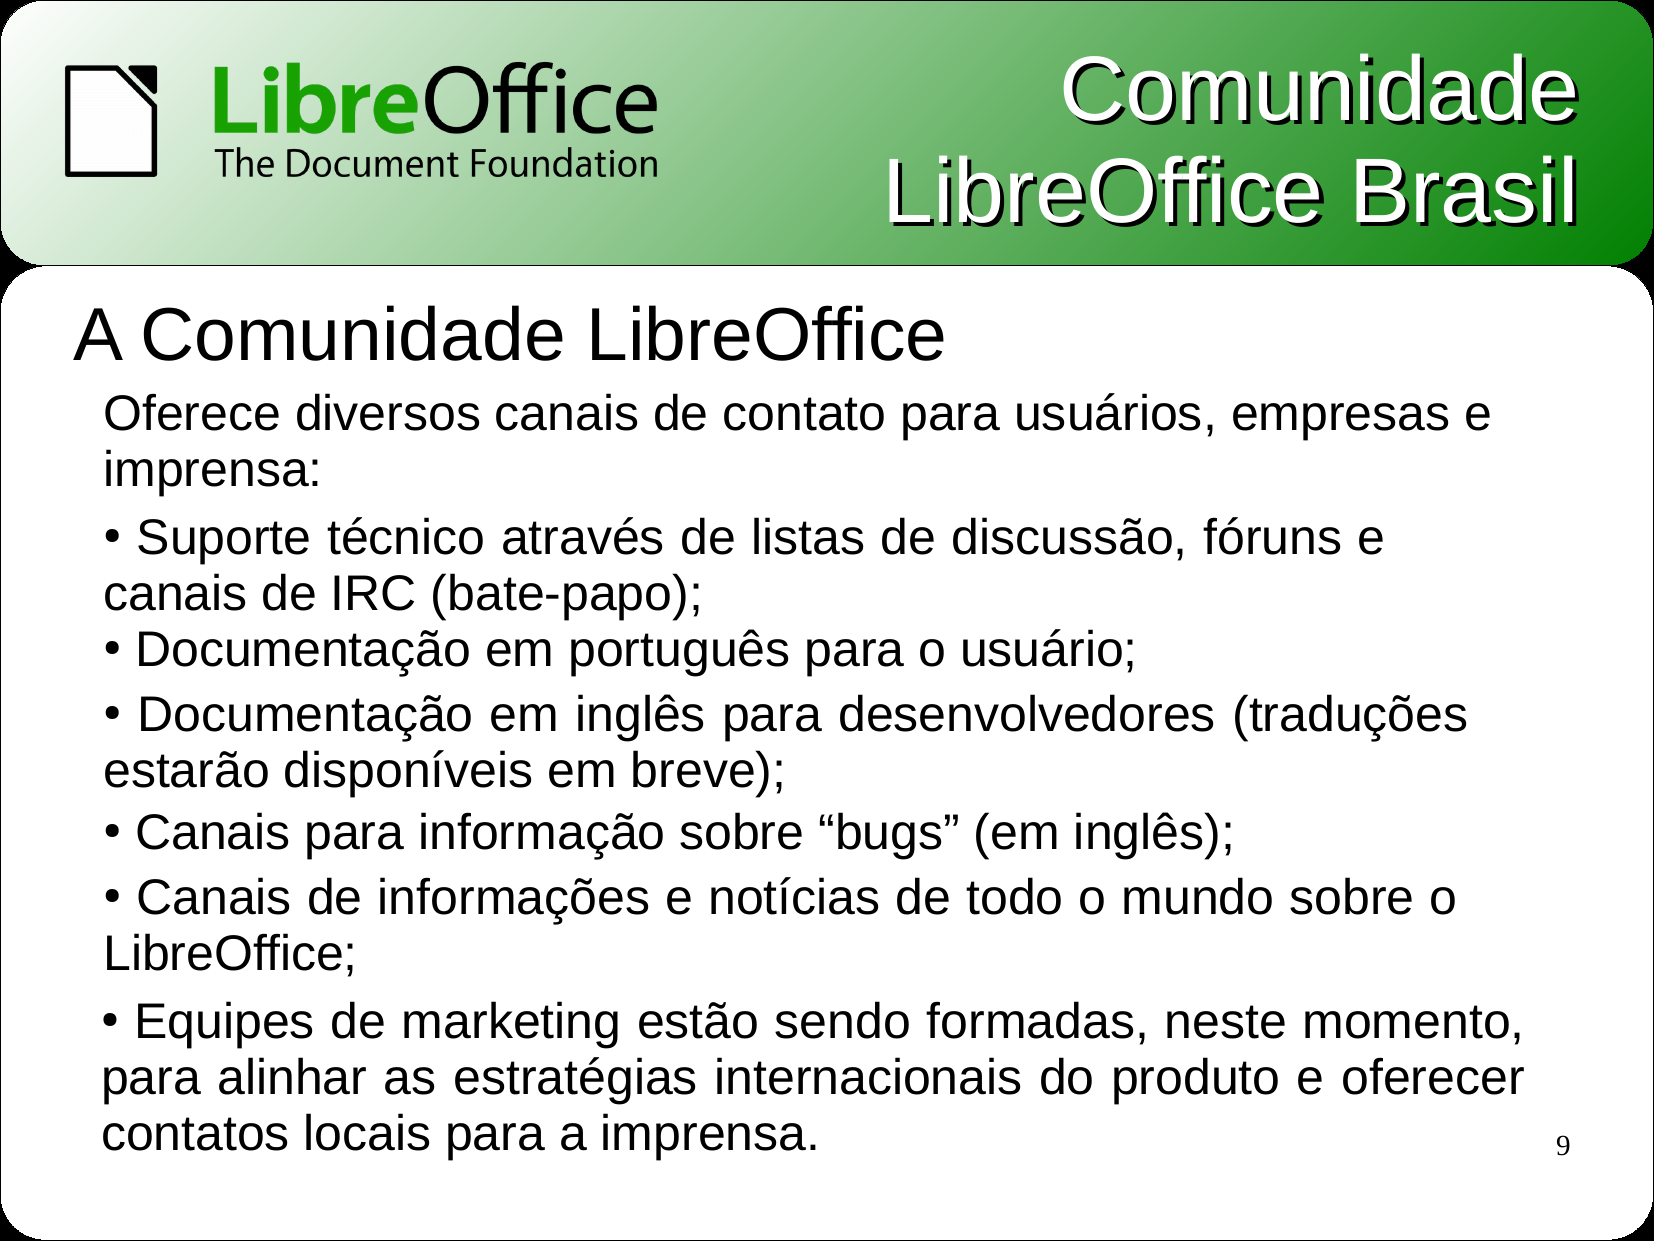

Comunidade LibreOffice Brasil
A Comunidade LibreOffice
Oferece diversos canais de contato para usuários, empresas e imprensa:
 Suporte técnico através de listas de discussão, fóruns e canais de IRC (bate-papo);
 Documentação em português para o usuário;
 Documentação em inglês para desenvolvedores (traduções estarão disponíveis em breve);
 Canais para informação sobre “bugs” (em inglês);
 Canais de informações e notícias de todo o mundo sobre o LibreOffice;
 Equipes de marketing estão sendo formadas, neste momento, para alinhar as estratégias internacionais do produto e oferecer contatos locais para a imprensa.
9